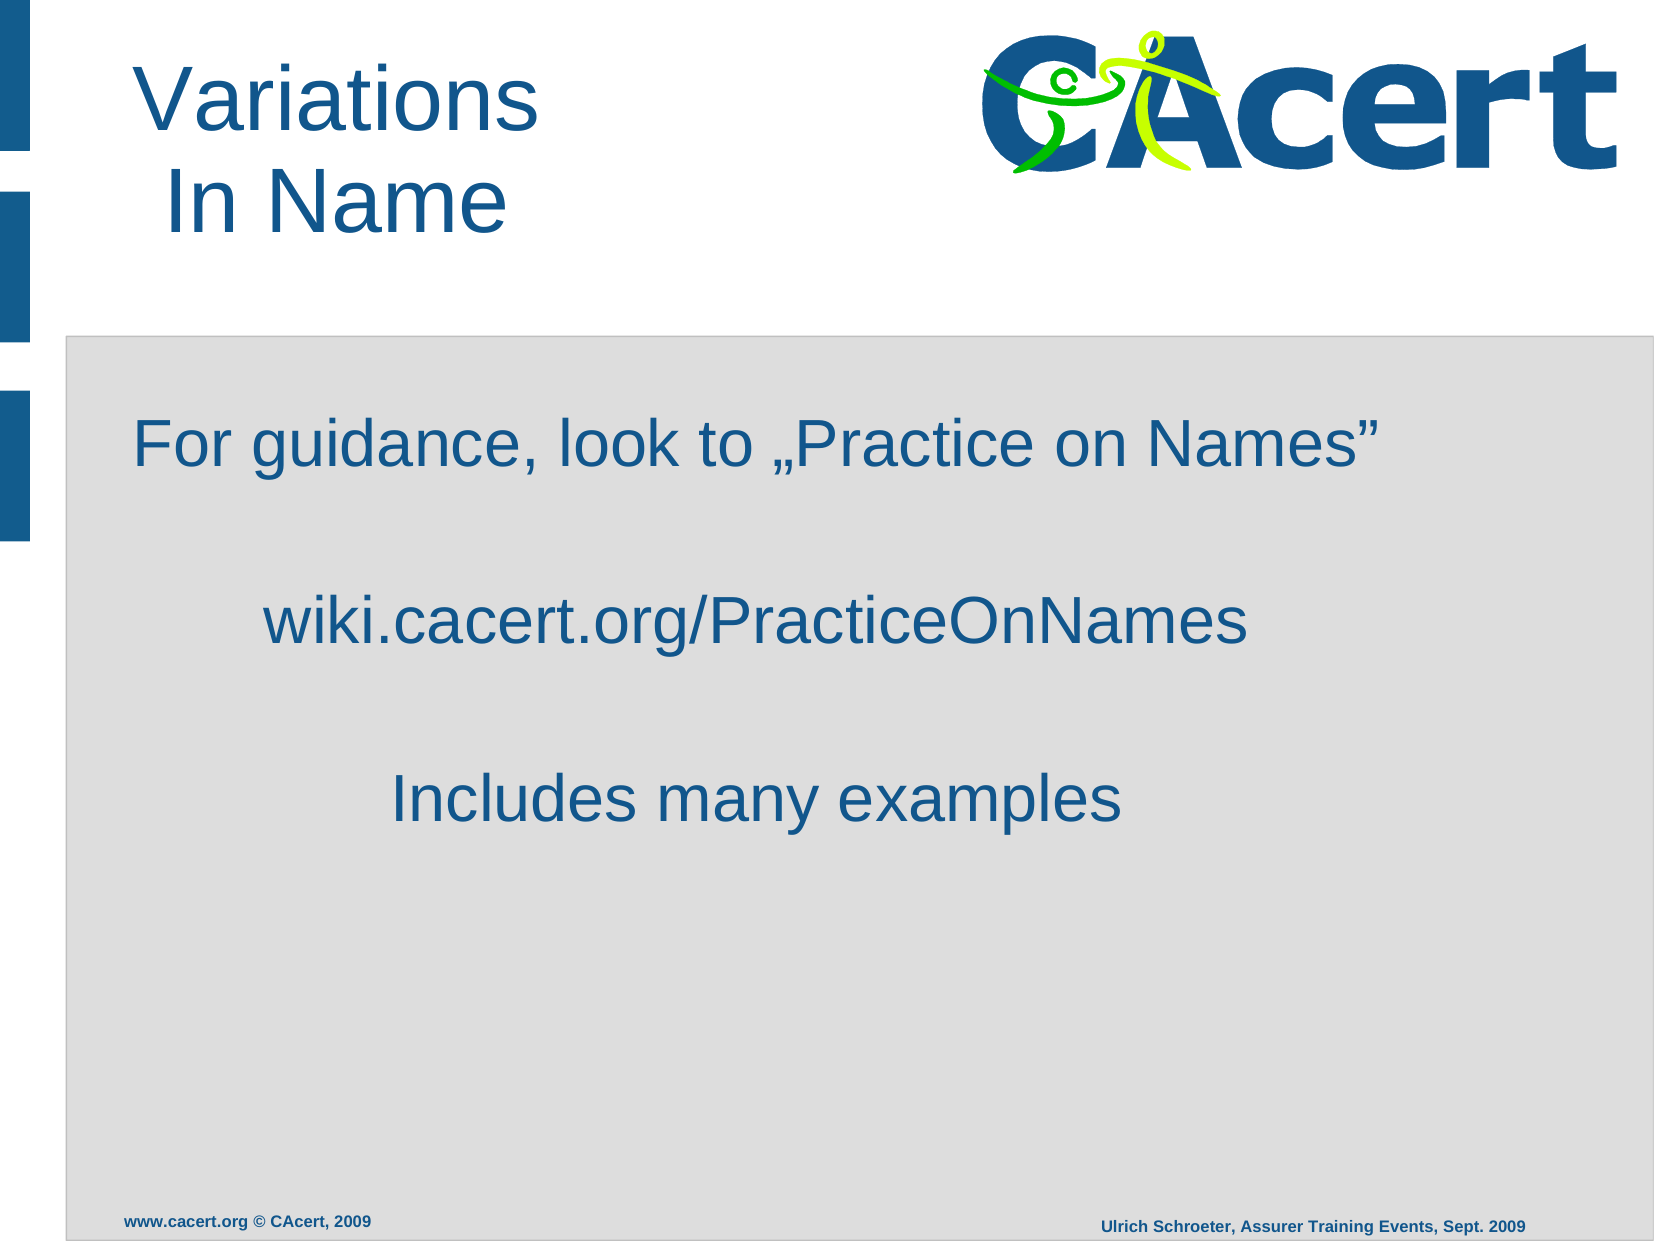

Variations
In Name
For guidance, look to „Practice on Names”
wiki.cacert.org/PracticeOnNames
Includes many examples